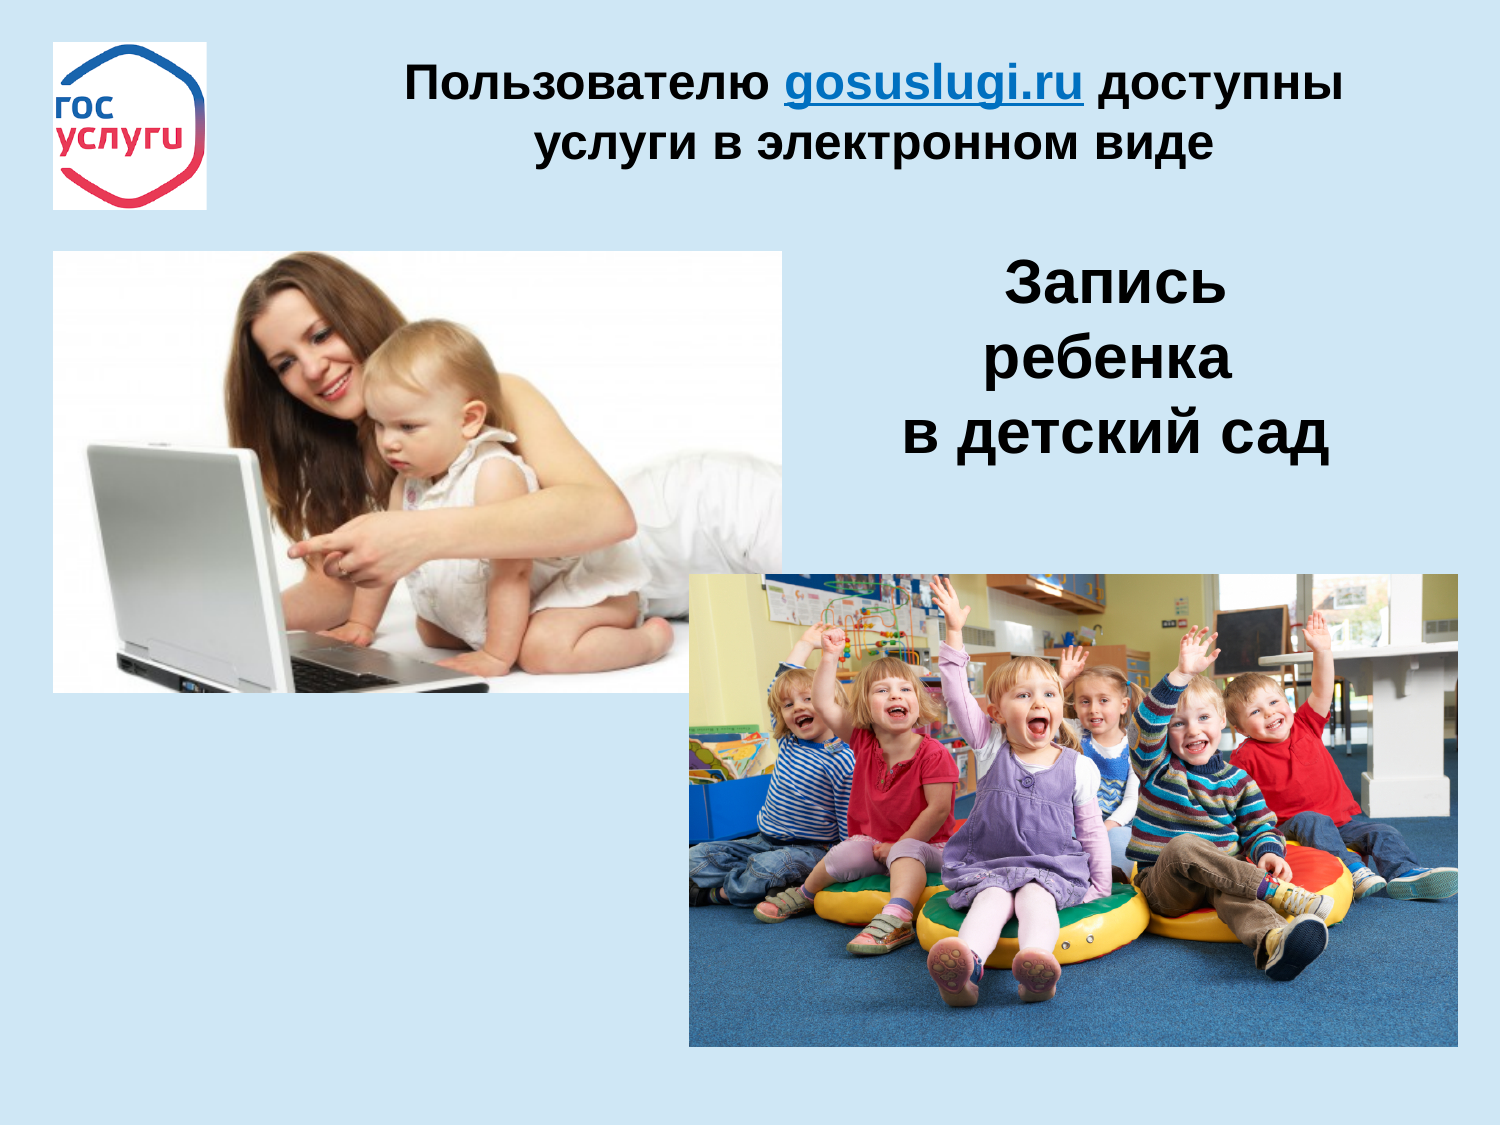

Пользователю gosuslugi.ru доступны услуги в электронном виде
Запись ребенка
в детский сад